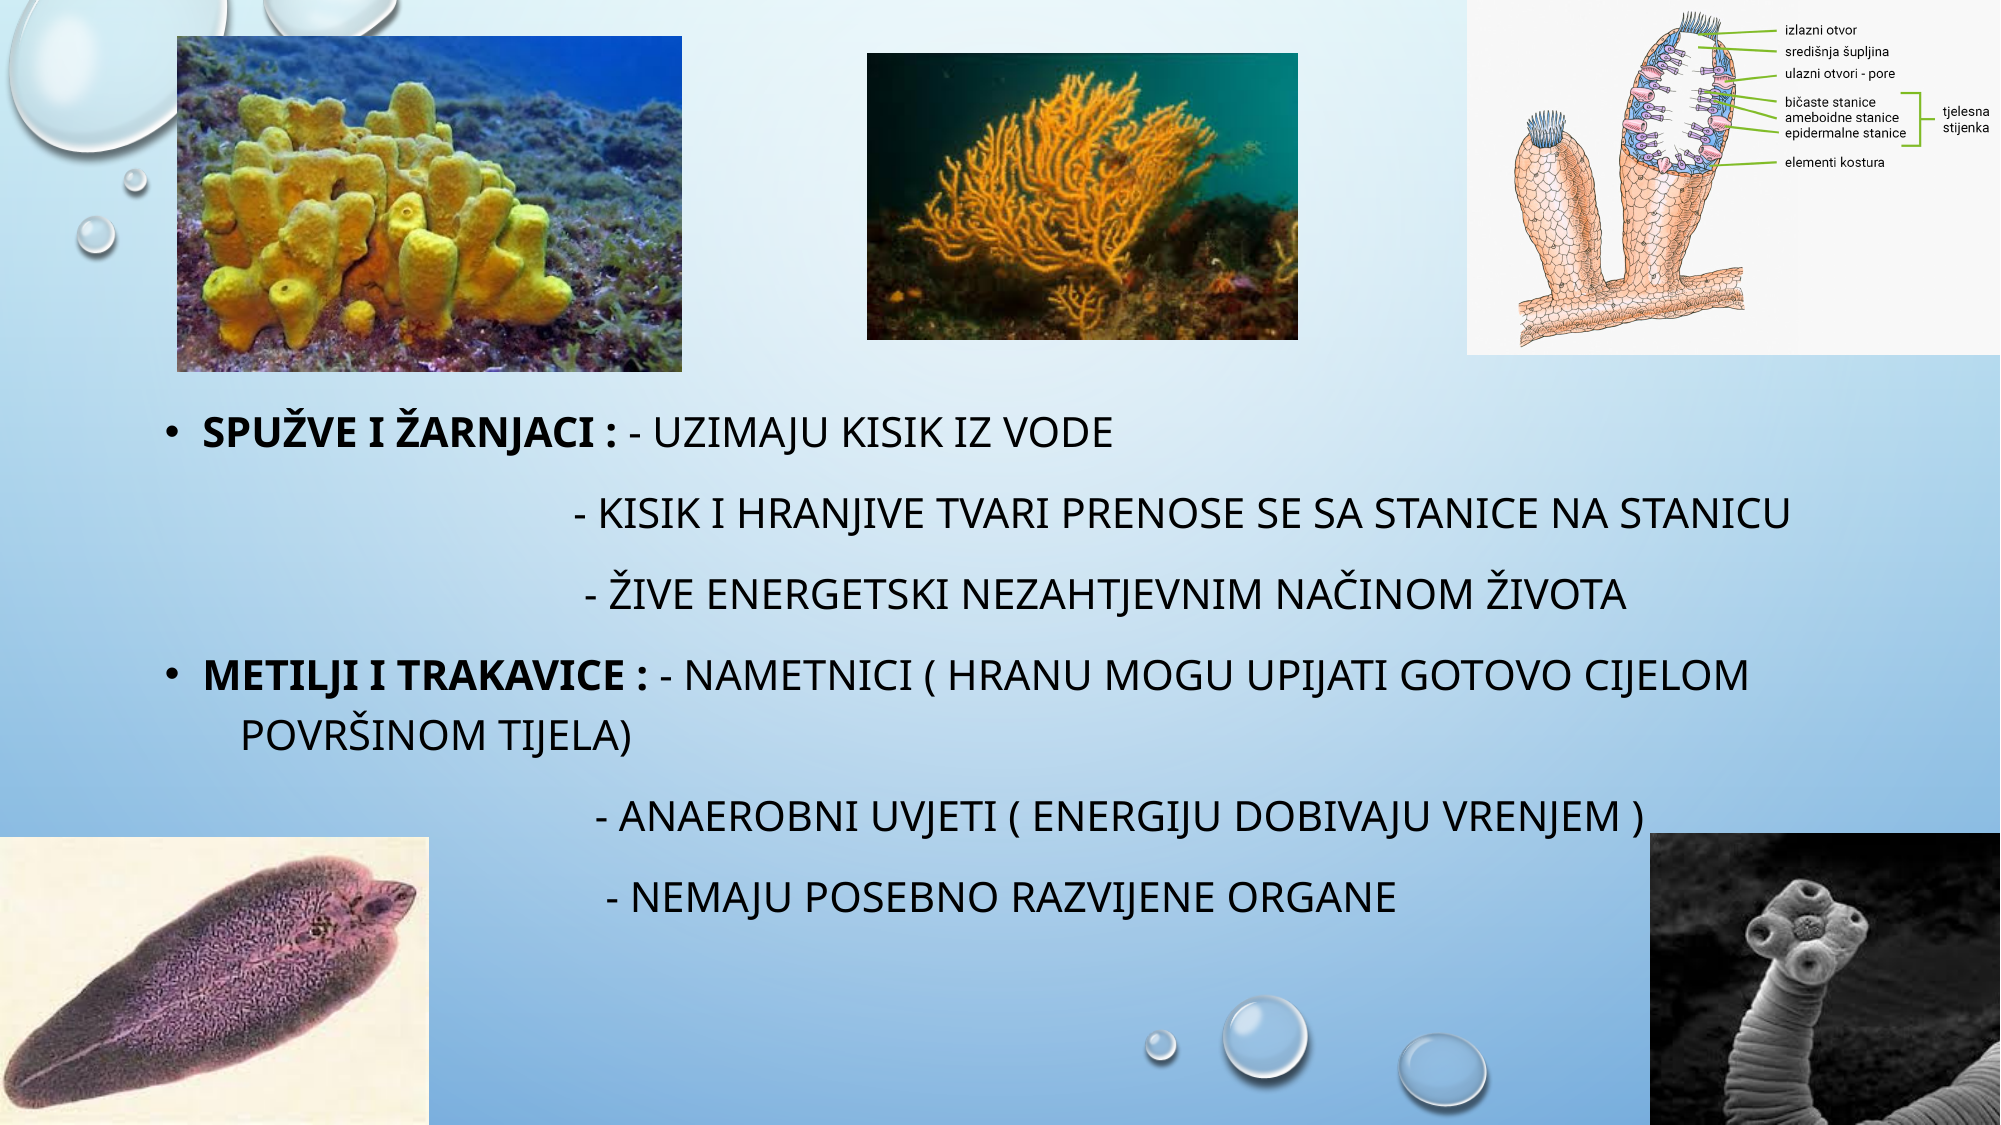

# Spužve i žarnjaci : - uzimaju kisik iz vode
 - kisik i hranjive tvari prenose se sa stanice na stanicu
 - žive energetski nezahtjevnim načinom života
Metilji i trakavice : - nametnici ( hranu mogu upijati gotovo cijelom površinom tijela)
 - anaerobni uvjeti ( energiju dobivaju vrenjem )
 - nemaju posebno razvijene organe